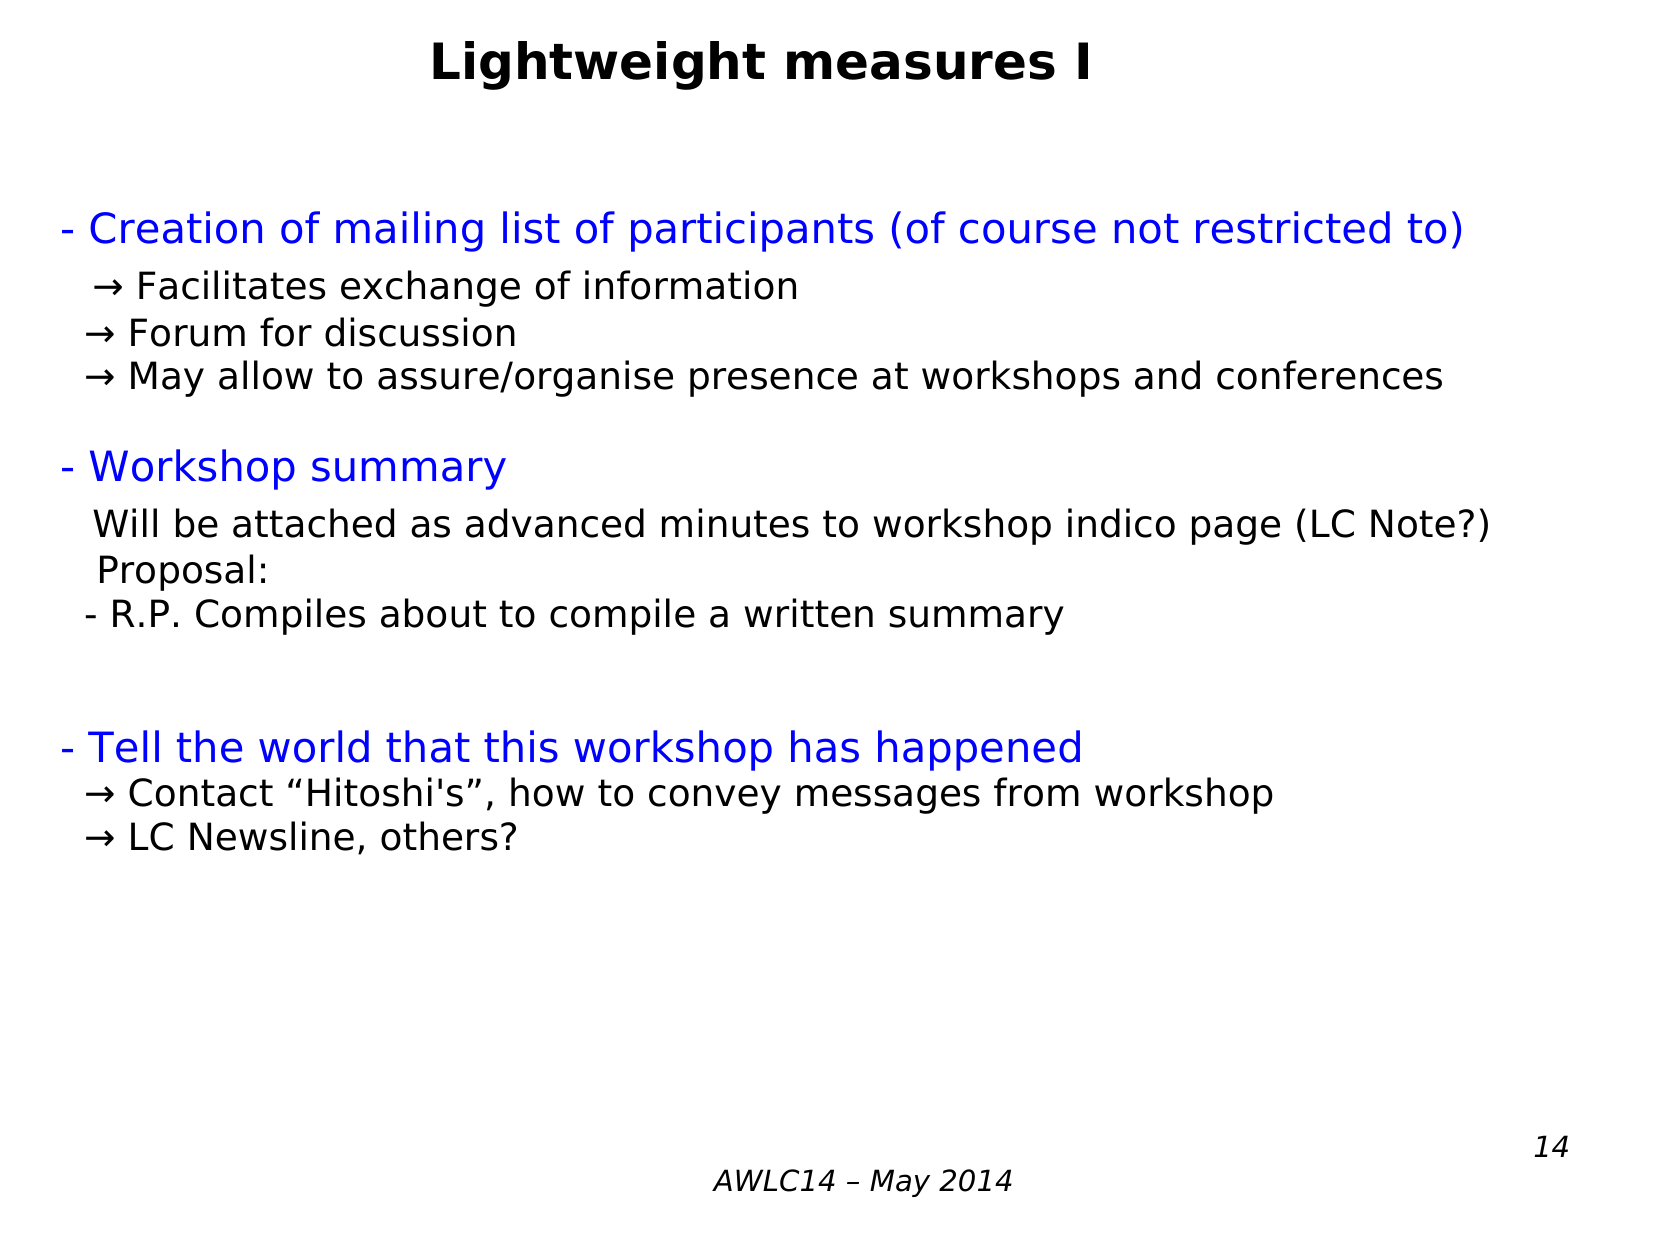

Lightweight measures I
- Creation of mailing list of participants (of course not restricted to)
 → Facilitates exchange of information
 → Forum for discussion
 → May allow to assure/organise presence at workshops and conferences
- Workshop summary
 Will be attached as advanced minutes to workshop indico page (LC Note?)
 Proposal:
 - R.P. Compiles about to compile a written summary
- Tell the world that this workshop has happened
 → Contact “Hitoshi's”, how to convey messages from workshop
 → LC Newsline, others?
FCPPL Workshop - March 2012
14